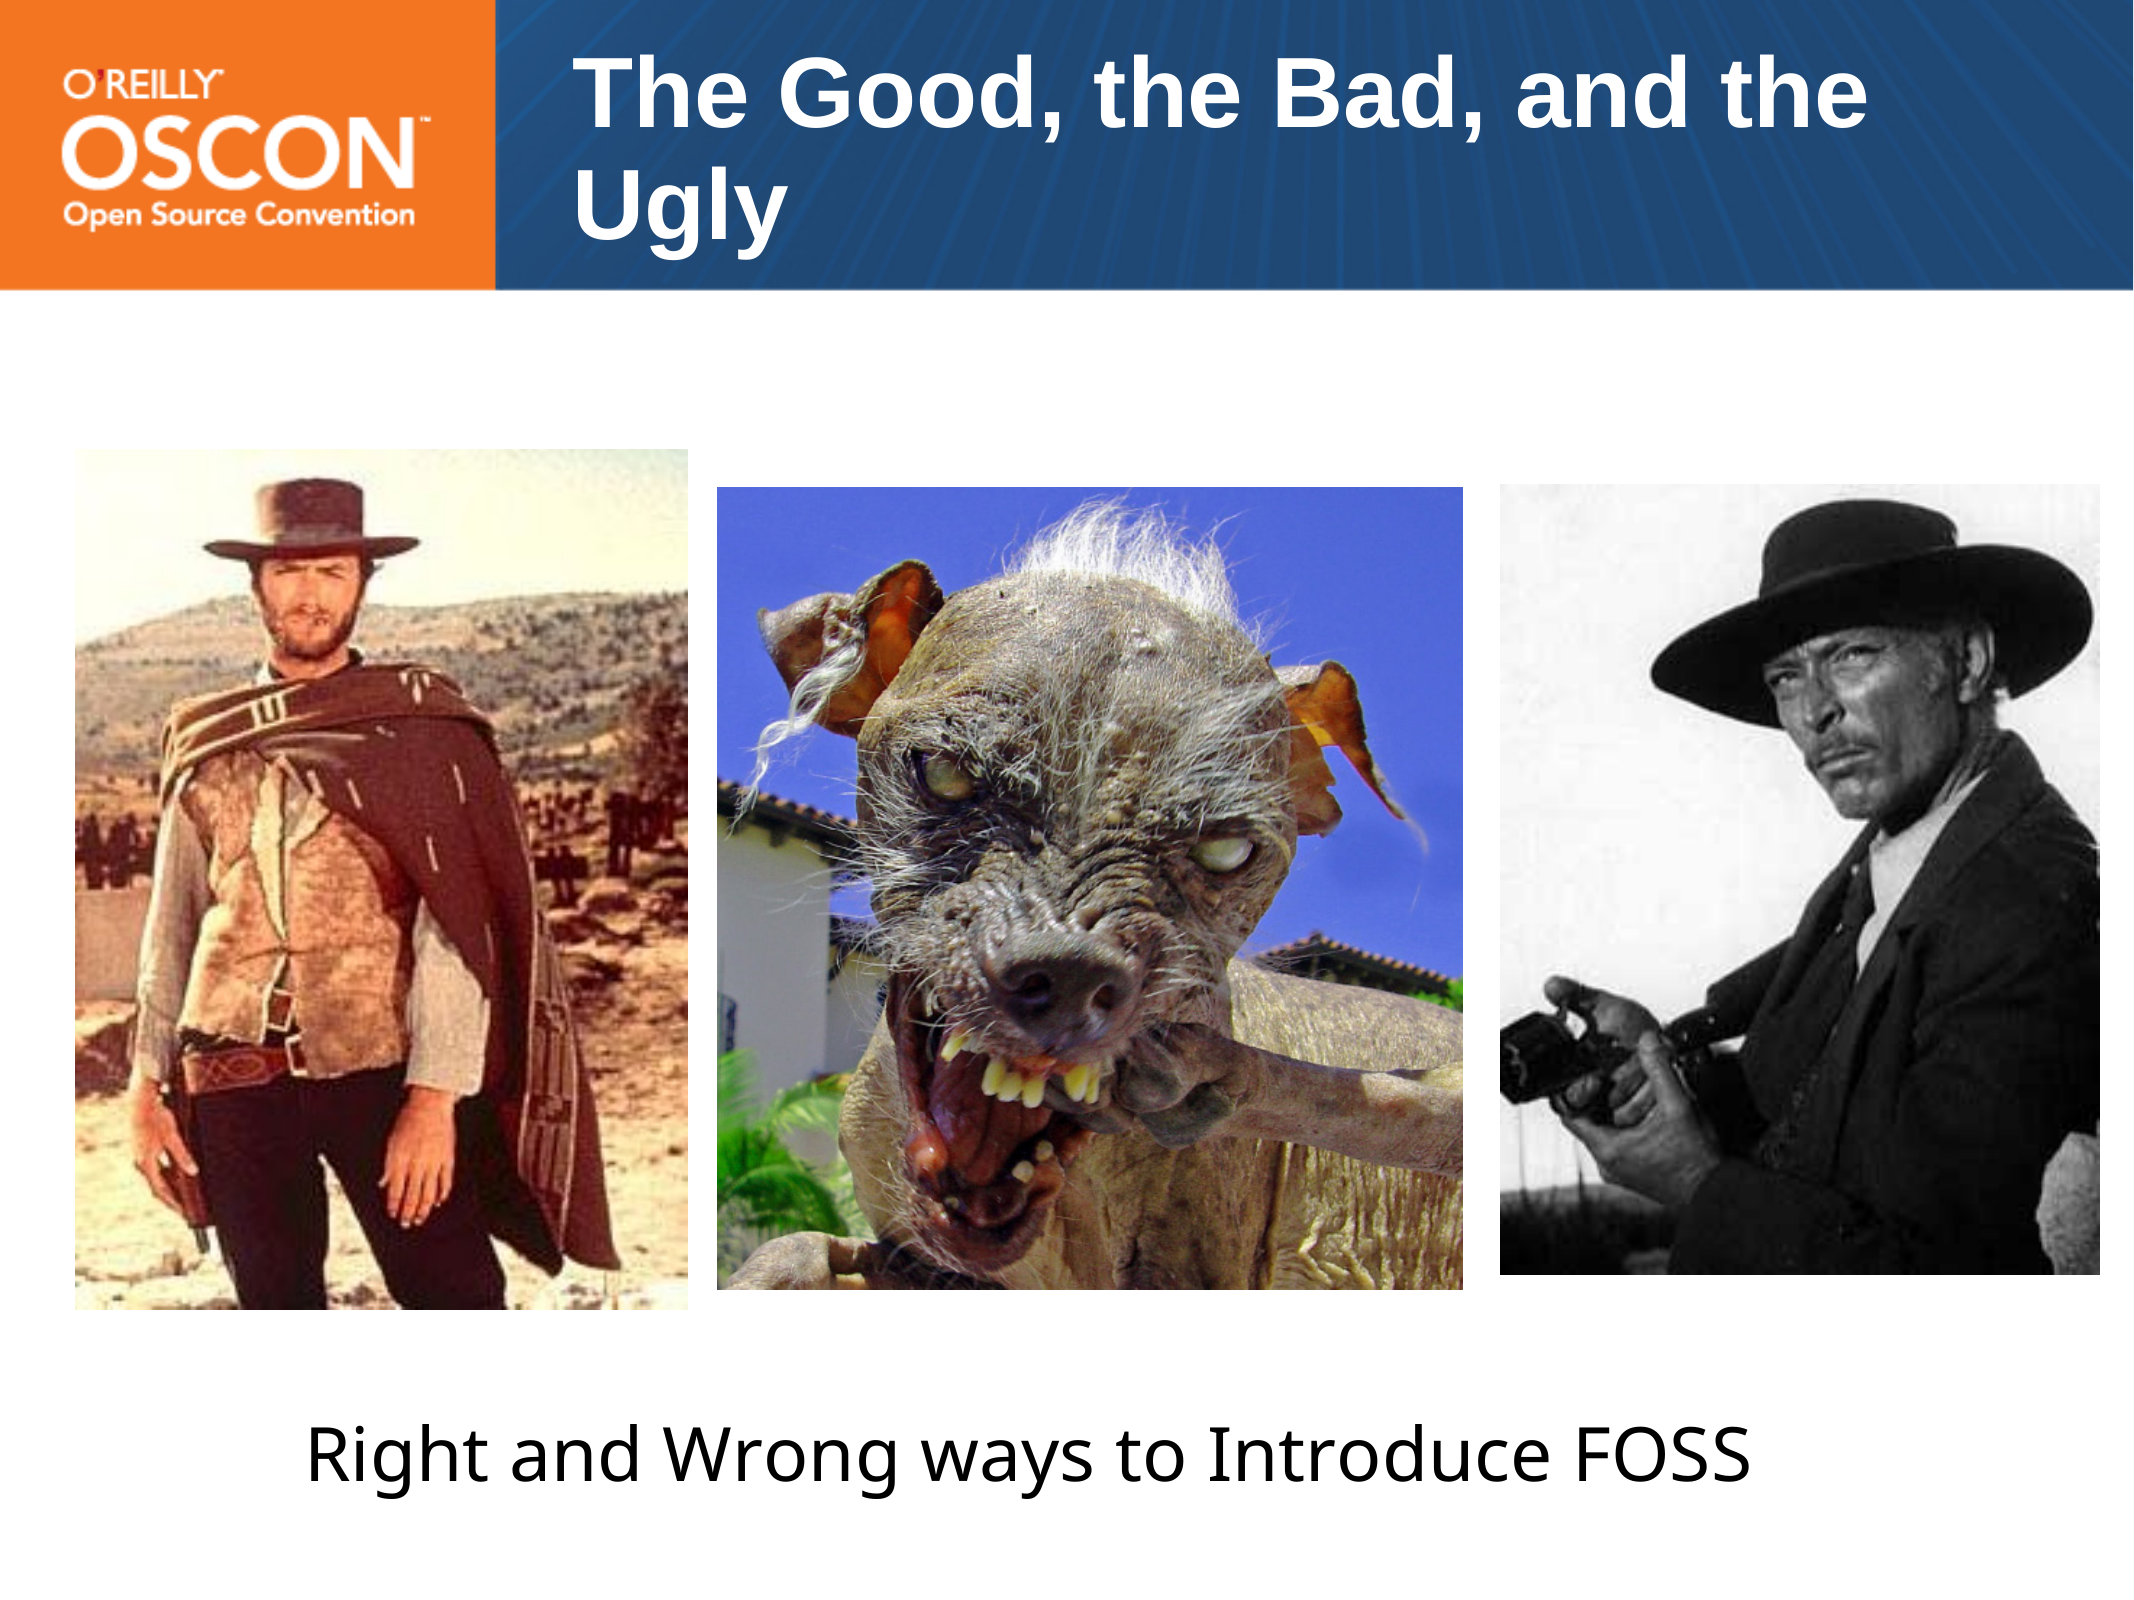

# The Good, the Bad, and the Ugly
Right and Wrong ways to Introduce FOSS